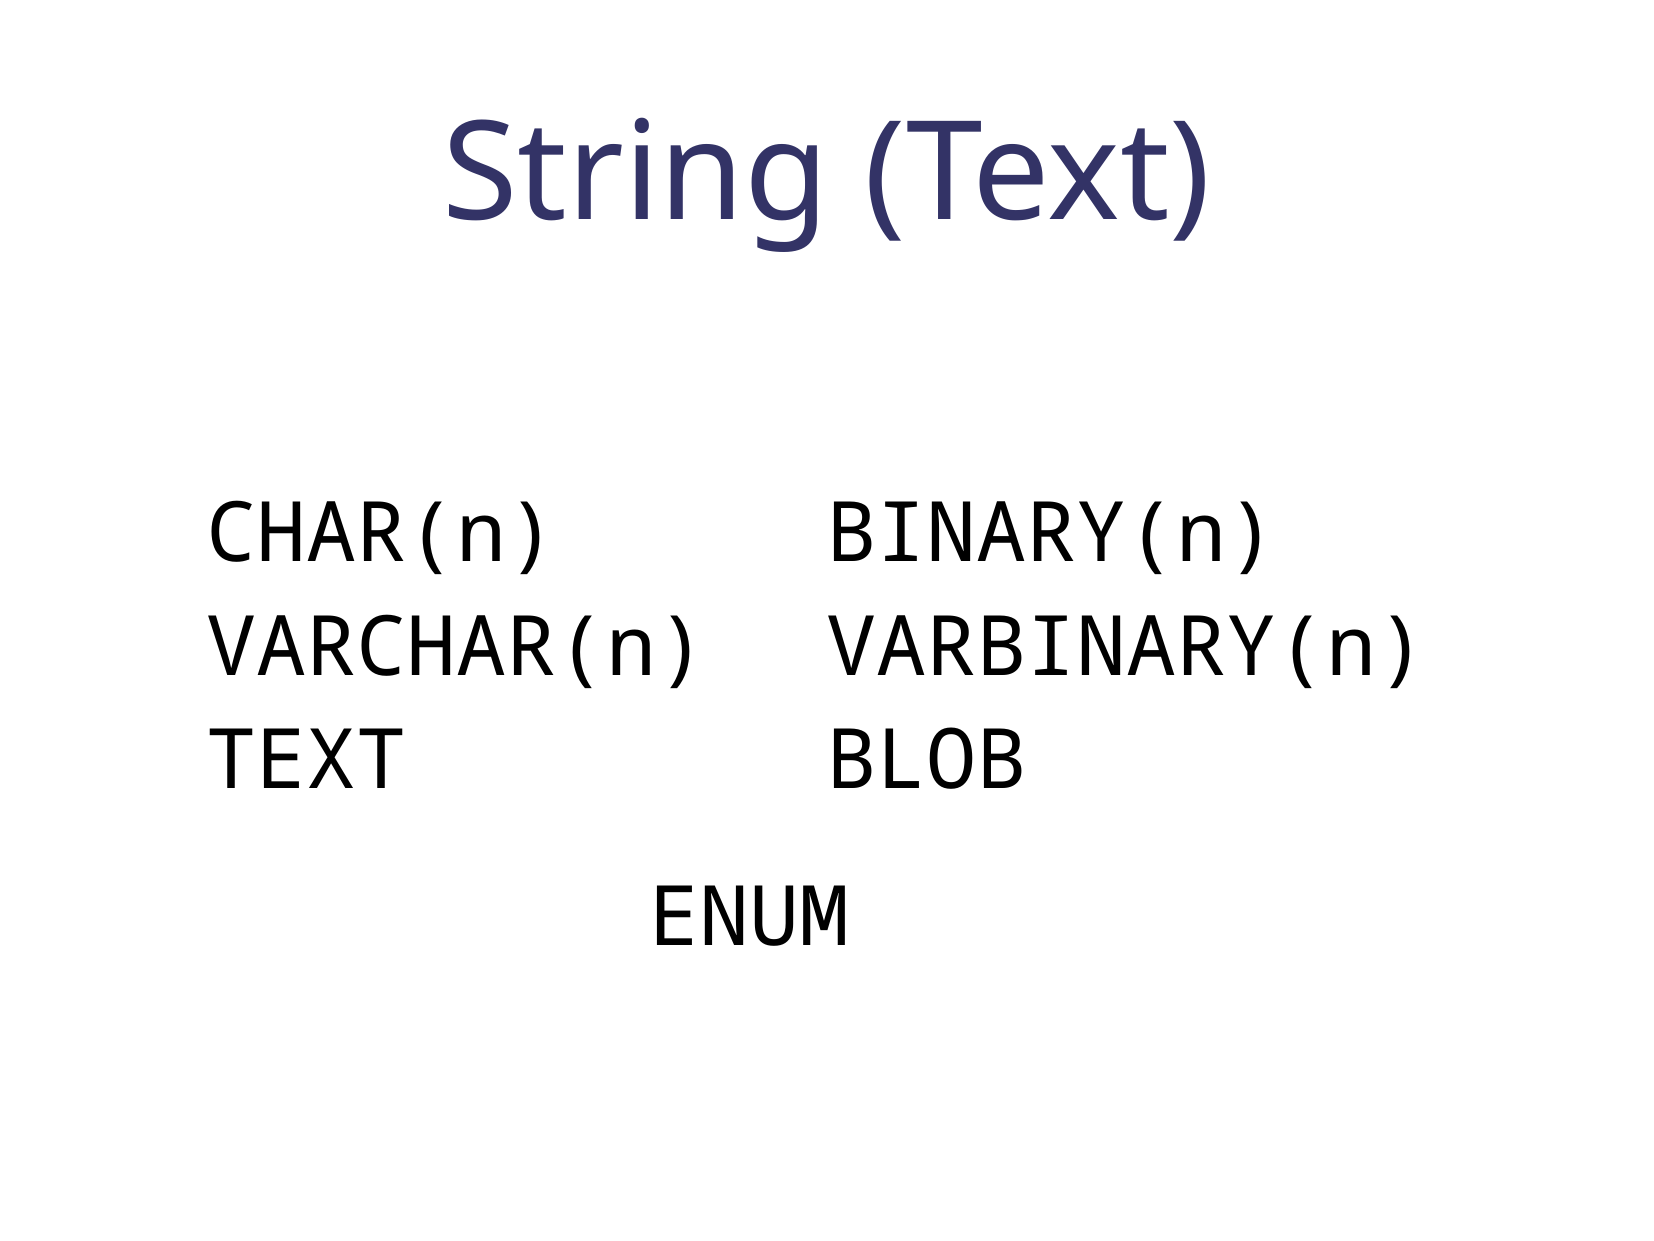

# String (Text)
CHAR(n)
VARCHAR(n)
TEXT
BINARY(n)
VARBINARY(n)
BLOB
ENUM